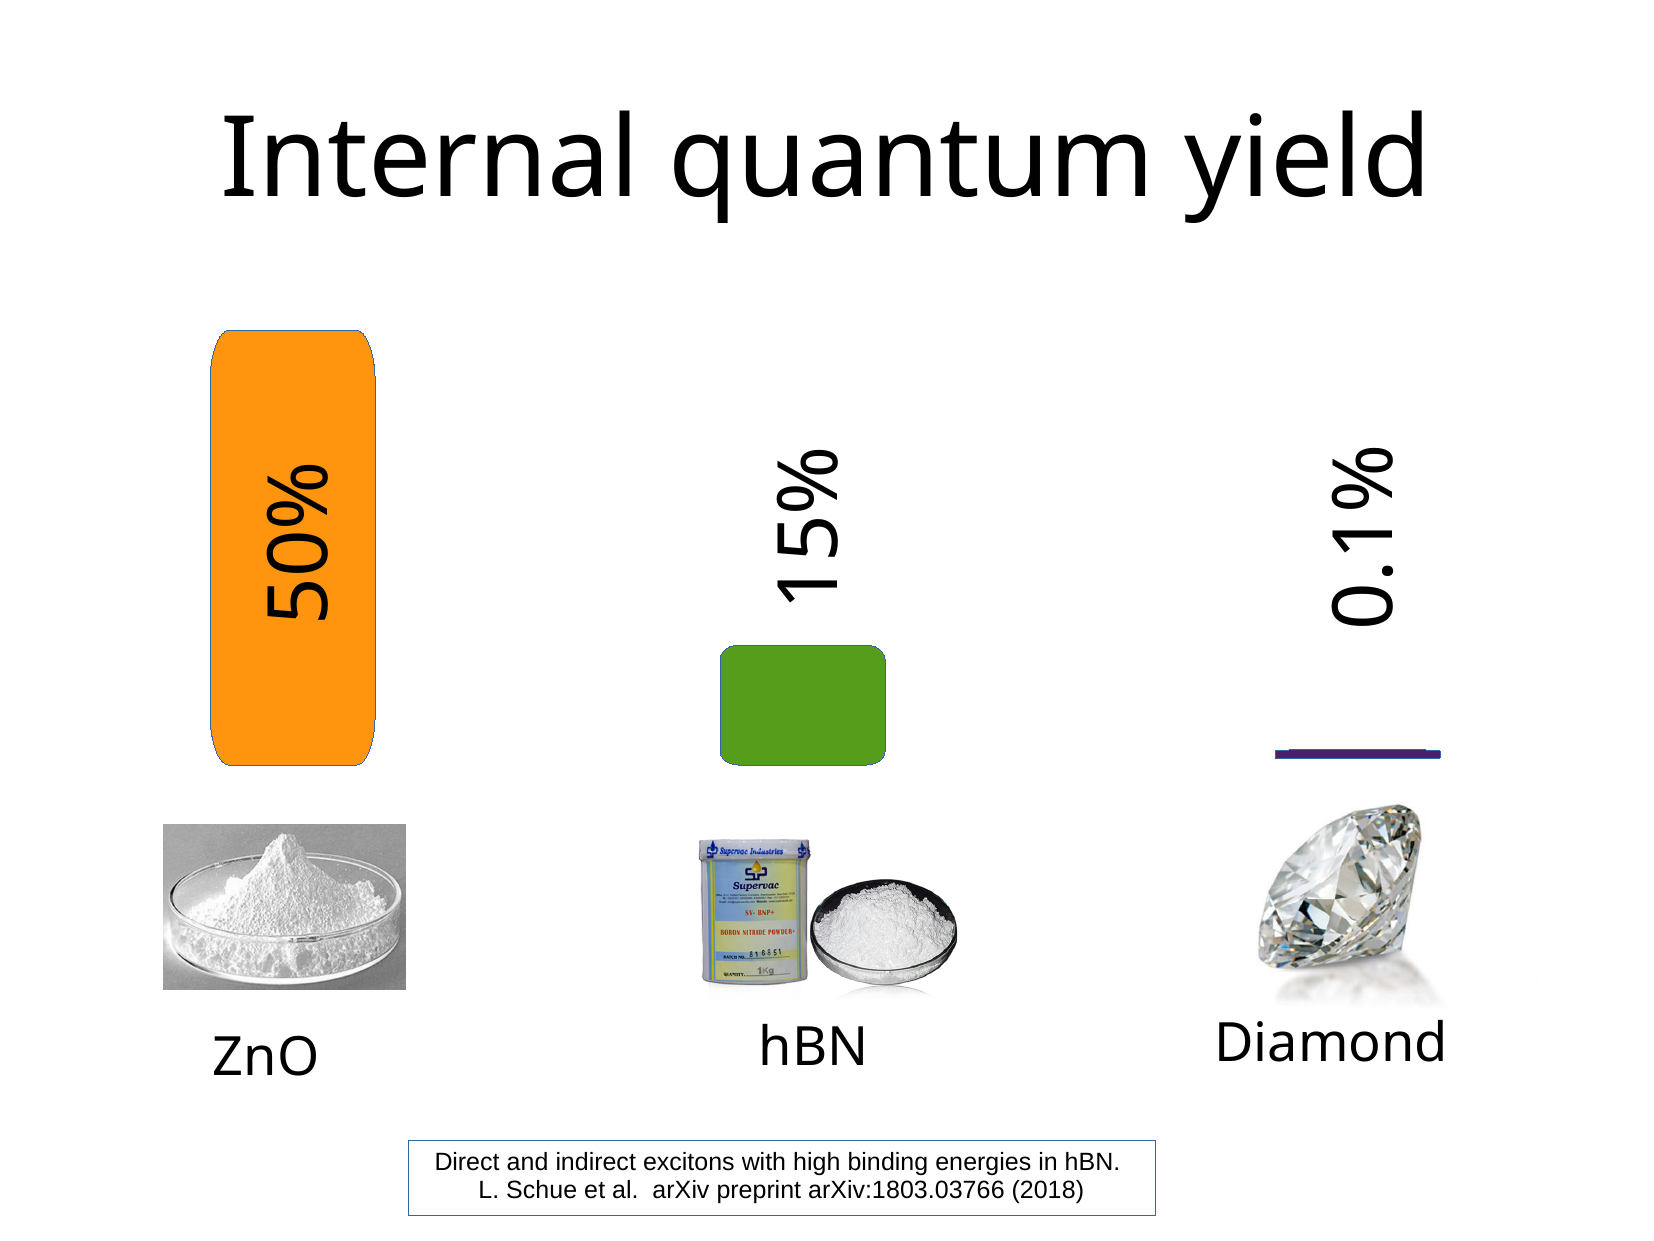

# Internal quantum yield
15%
0.1%
50%
Diamond
hBN
ZnO
Direct and indirect excitons with high binding energies in hBN.
L. Schue et al. arXiv preprint arXiv:1803.03766 (2018)